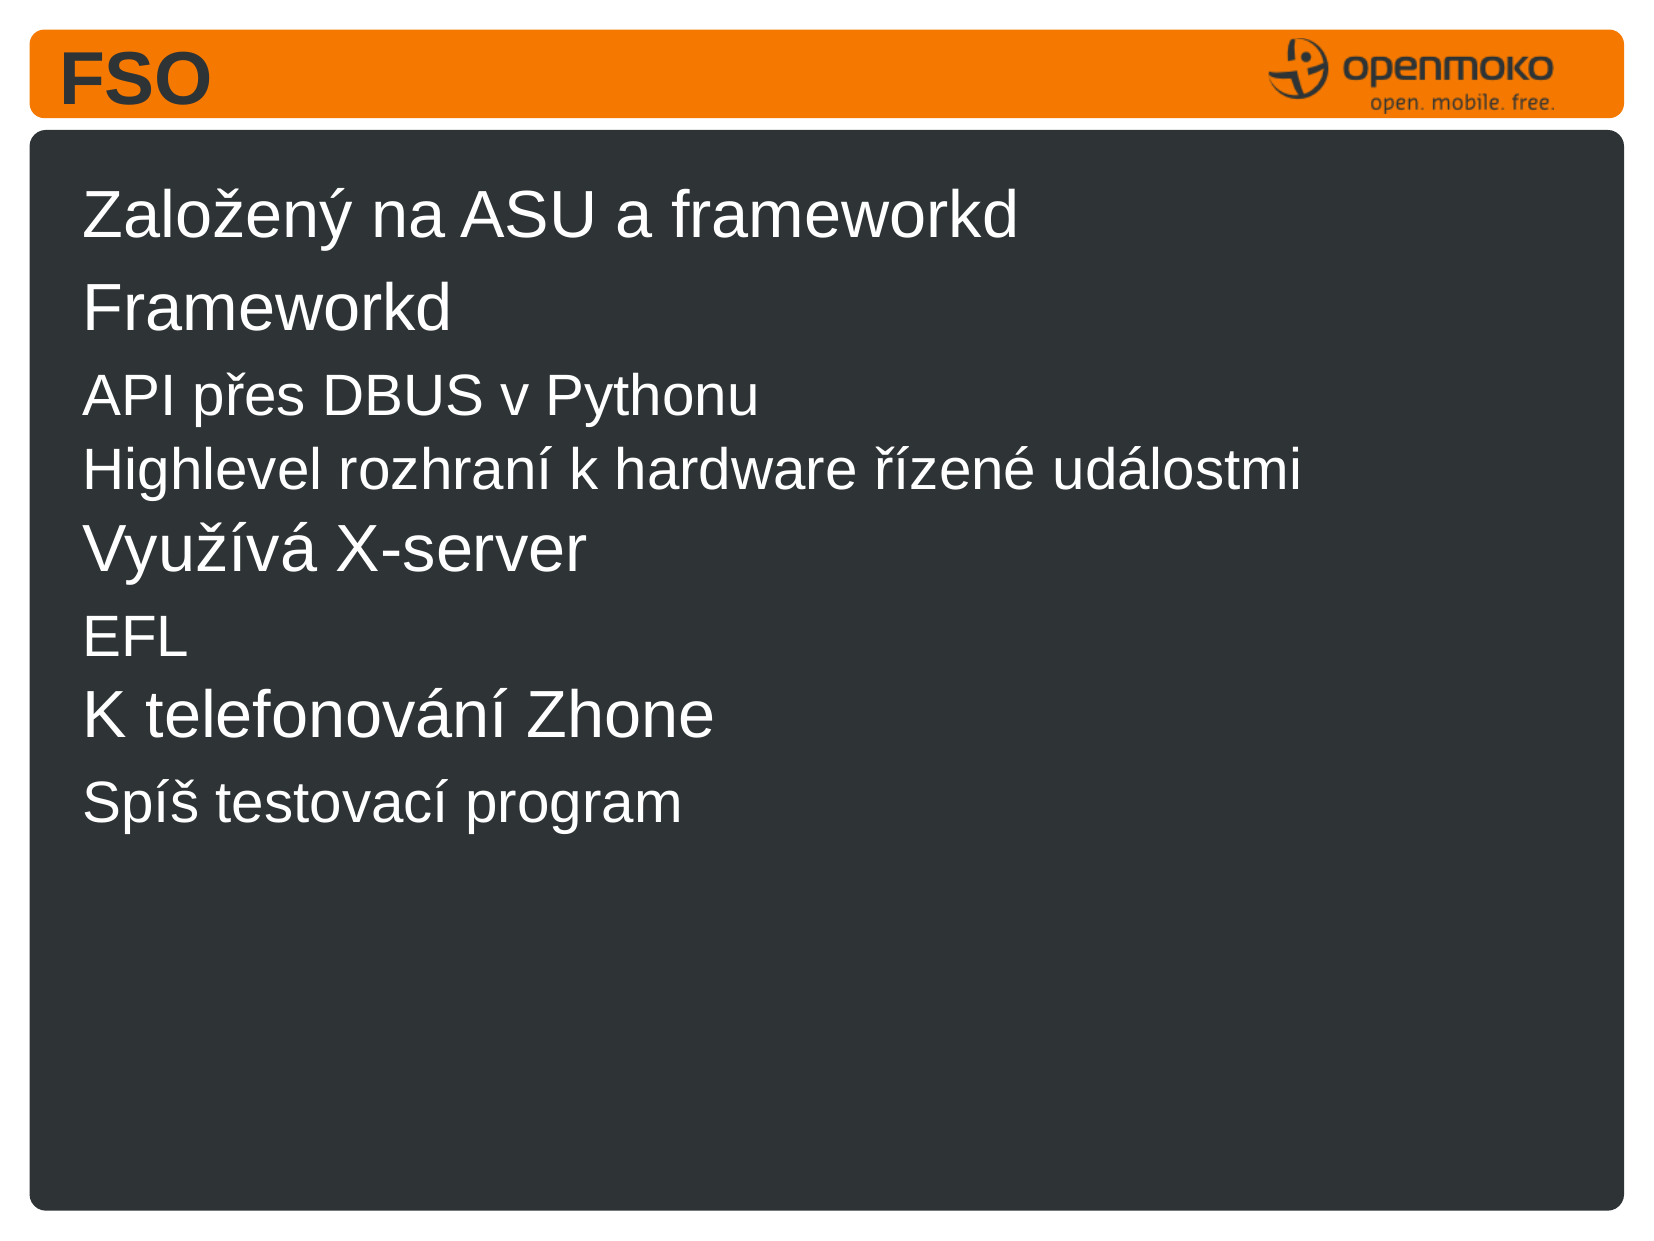

# FSO
Založený na ASU a frameworkd
Frameworkd
API přes DBUS v Pythonu
Highlevel rozhraní k hardware řízené událostmi
Využívá X-server
EFL
K telefonování Zhone
Spíš testovací program